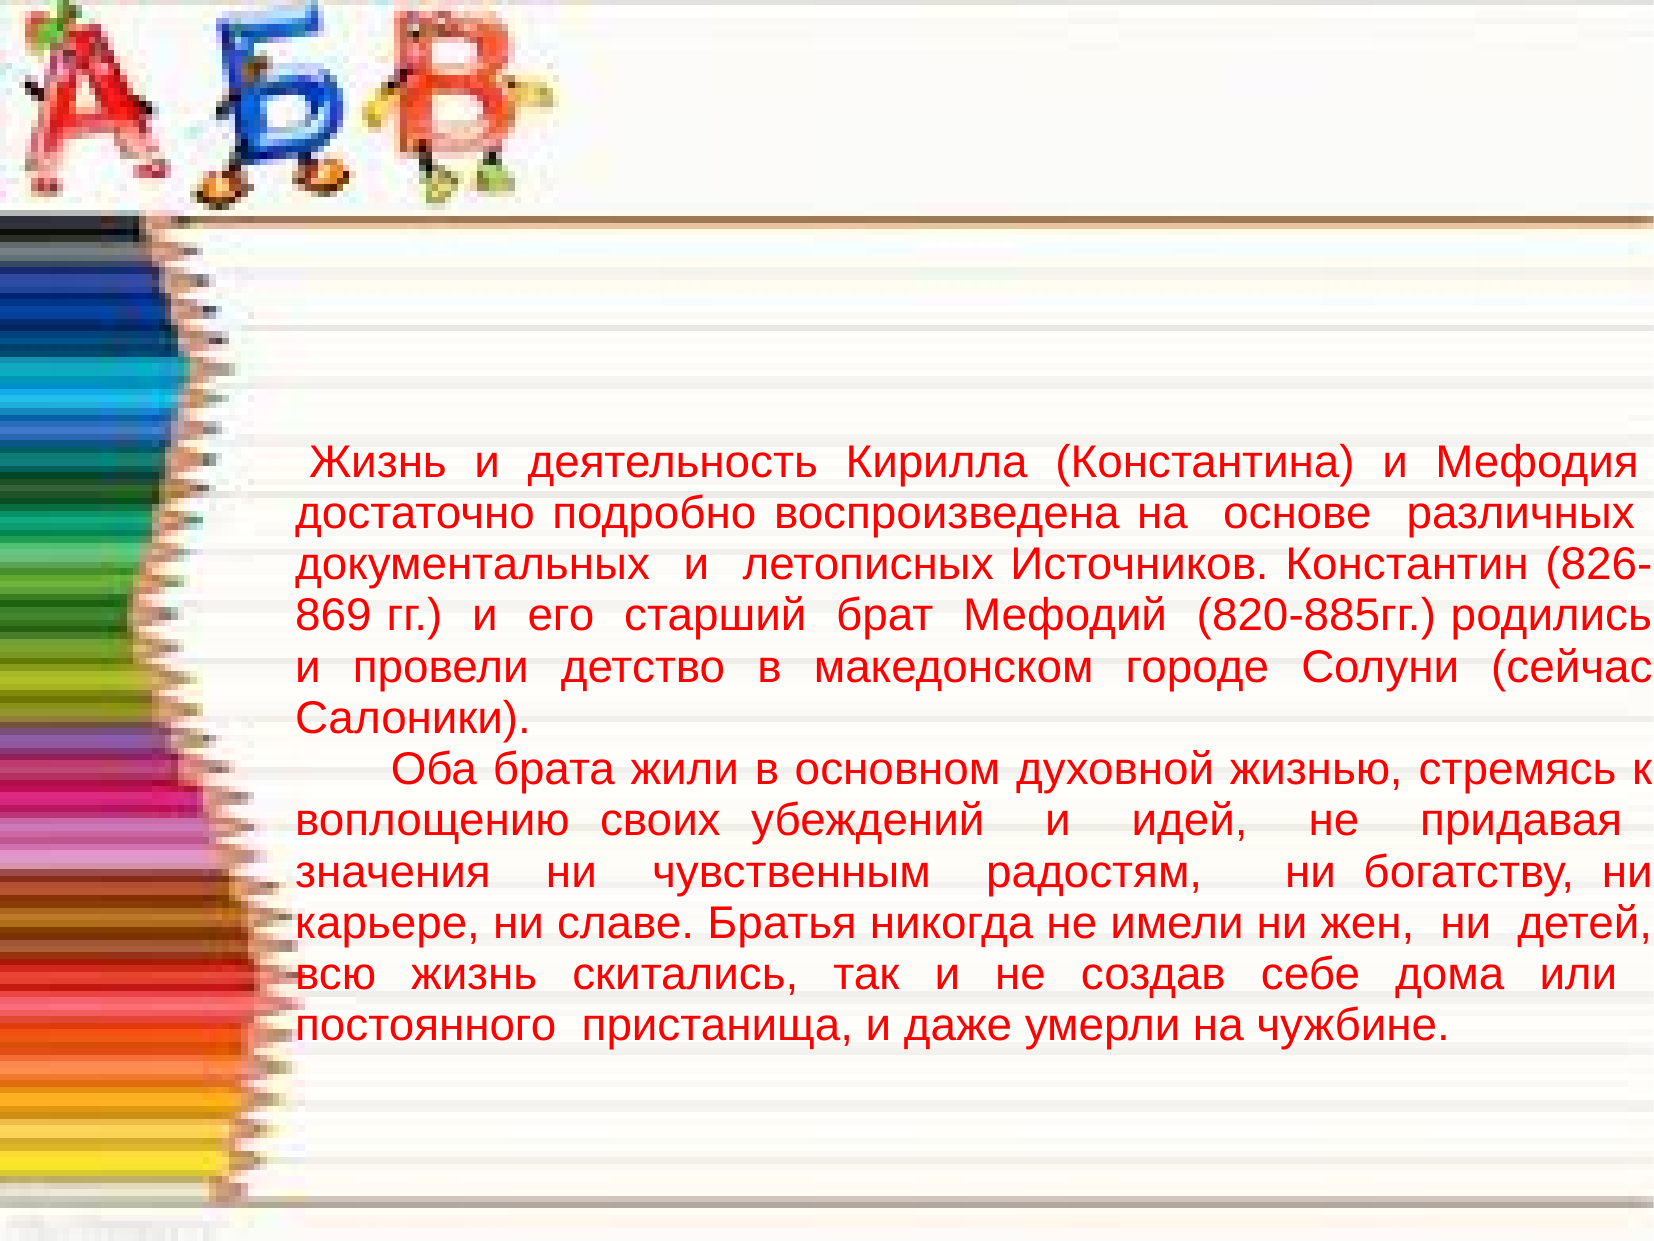

#
 Жизнь и деятельность Кирилла (Константина) и Мефодия достаточно подробно воспроизведена на основе различных документальных и летописных Источников. Константин (826-869 гг.) и его старший брат Мефодий (820-885гг.) родились и провели детство в македонском городе Солуни (сейчас Салоники).
 Оба брата жили в основном духовной жизнью, стремясь к воплощению своих убеждений и идей, не придавая значения ни чувственным радостям, ни богатству, ни карьере, ни славе. Братья никогда не имели ни жен, ни детей, всю жизнь скитались, так и не создав себе дома или постоянного пристанища, и даже умерли на чужбине.